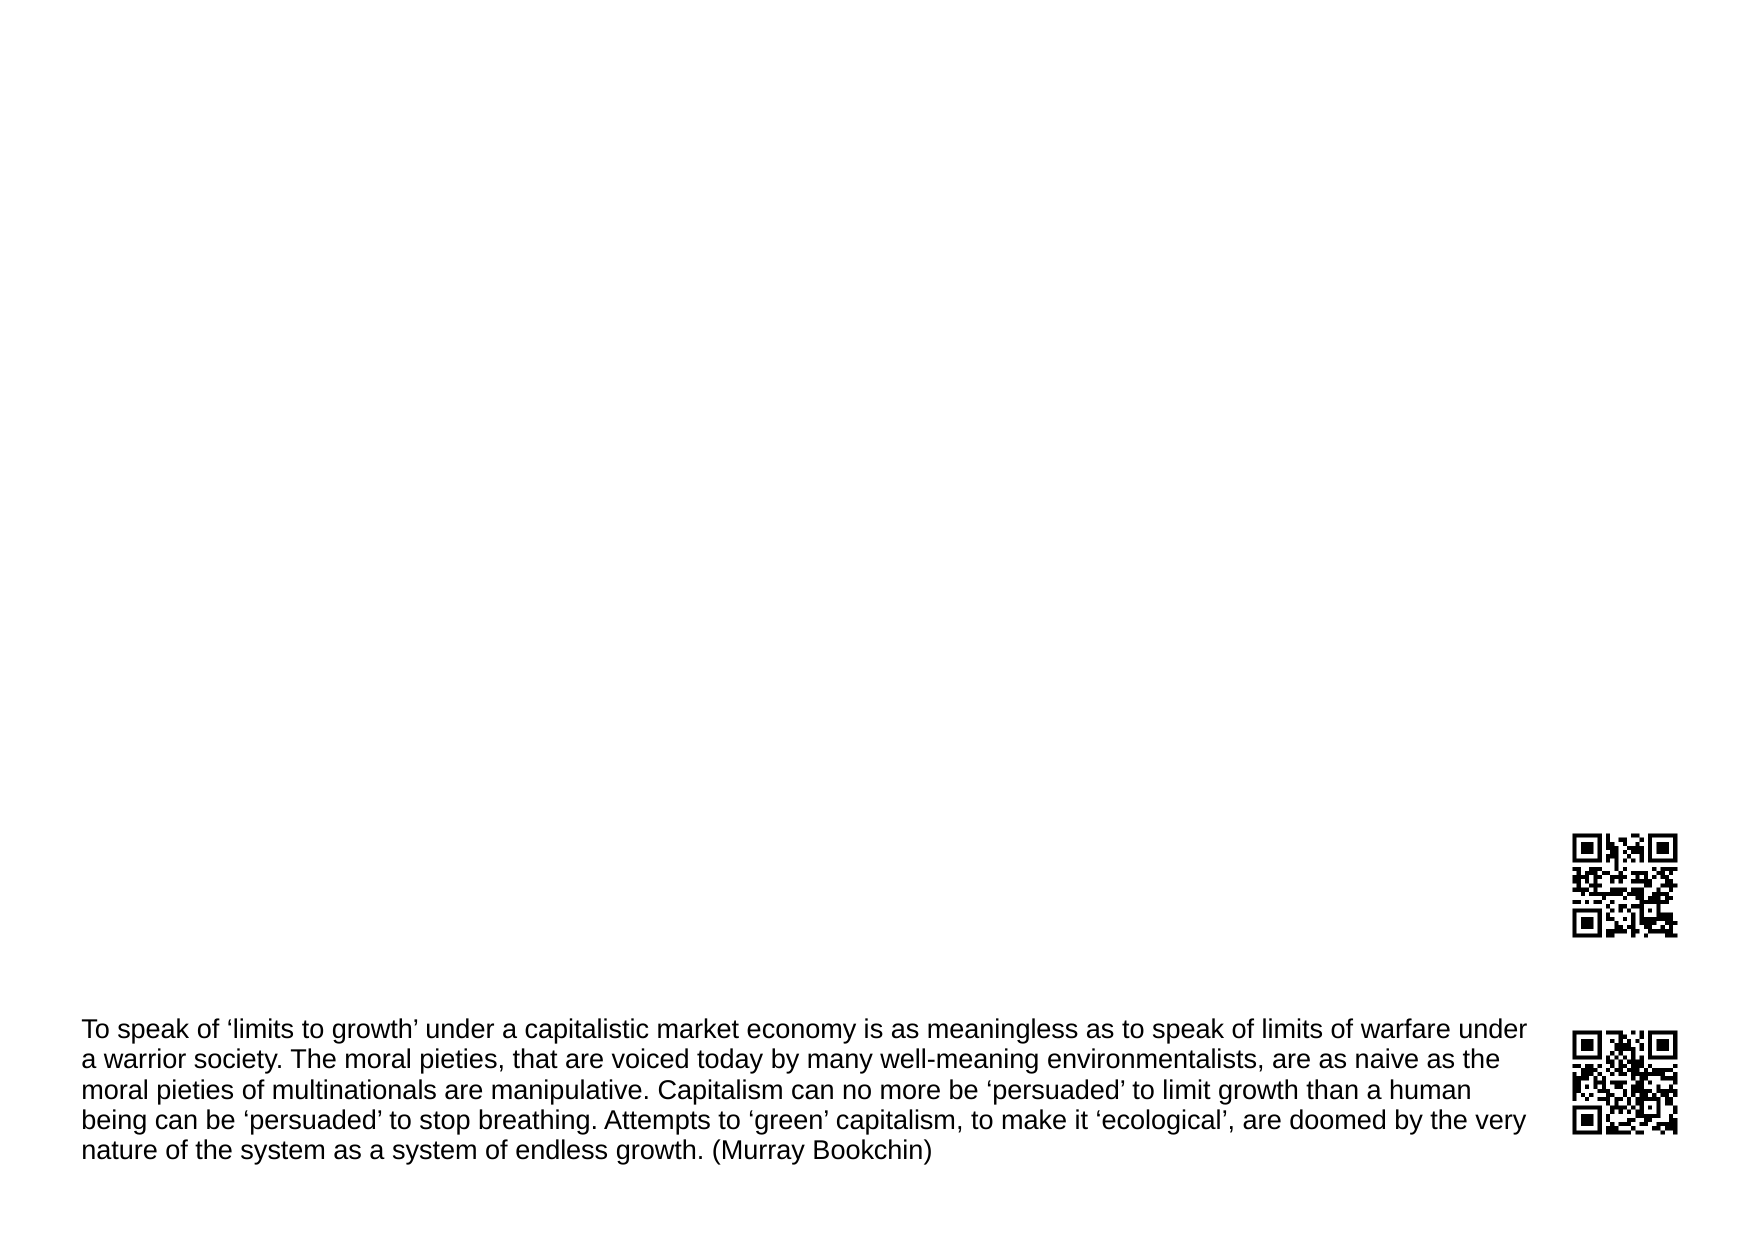

# To speak of ‘limits to growth’ under a capitalistic market economy is as meaningless as to speak of limits of warfare under a warrior society. The moral pieties, that are voiced today by many well-meaning environmentalists, are as naive as the moral pieties of multinationals are manipulative. Capitalism can no more be ‘persuaded’ to limit growth than a human being can be ‘persuaded’ to stop breathing. Attempts to ‘green’ capitalism, to make it ‘ecological’, are doomed by the very nature of the system as a system of endless growth. (Murray Bookchin)